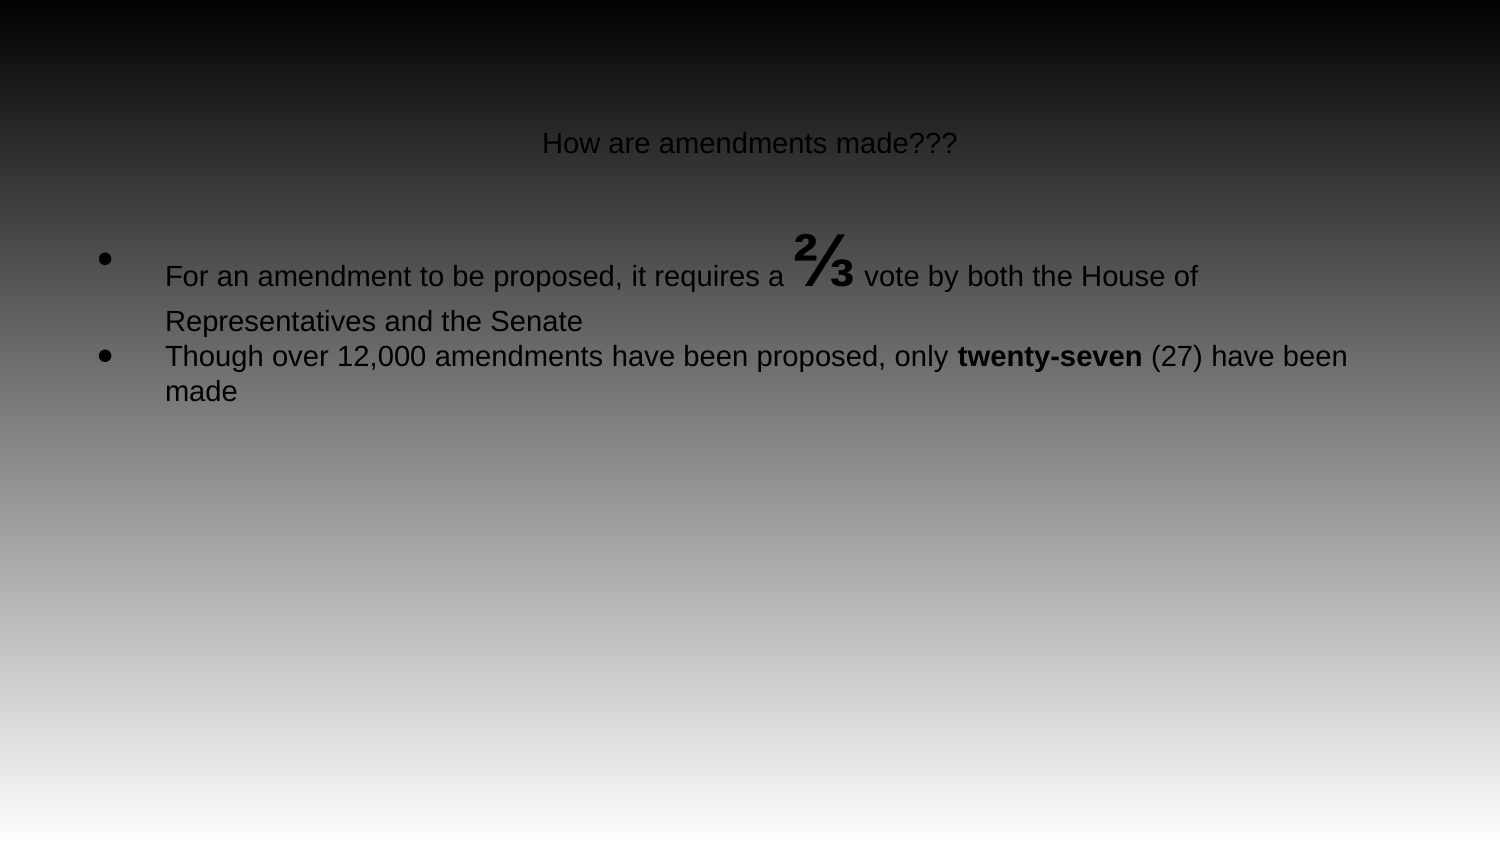

# How are amendments made???
For an amendment to be proposed, it requires a ⅔ vote by both the House of Representatives and the Senate
Though over 12,000 amendments have been proposed, only twenty-seven (27) have been made